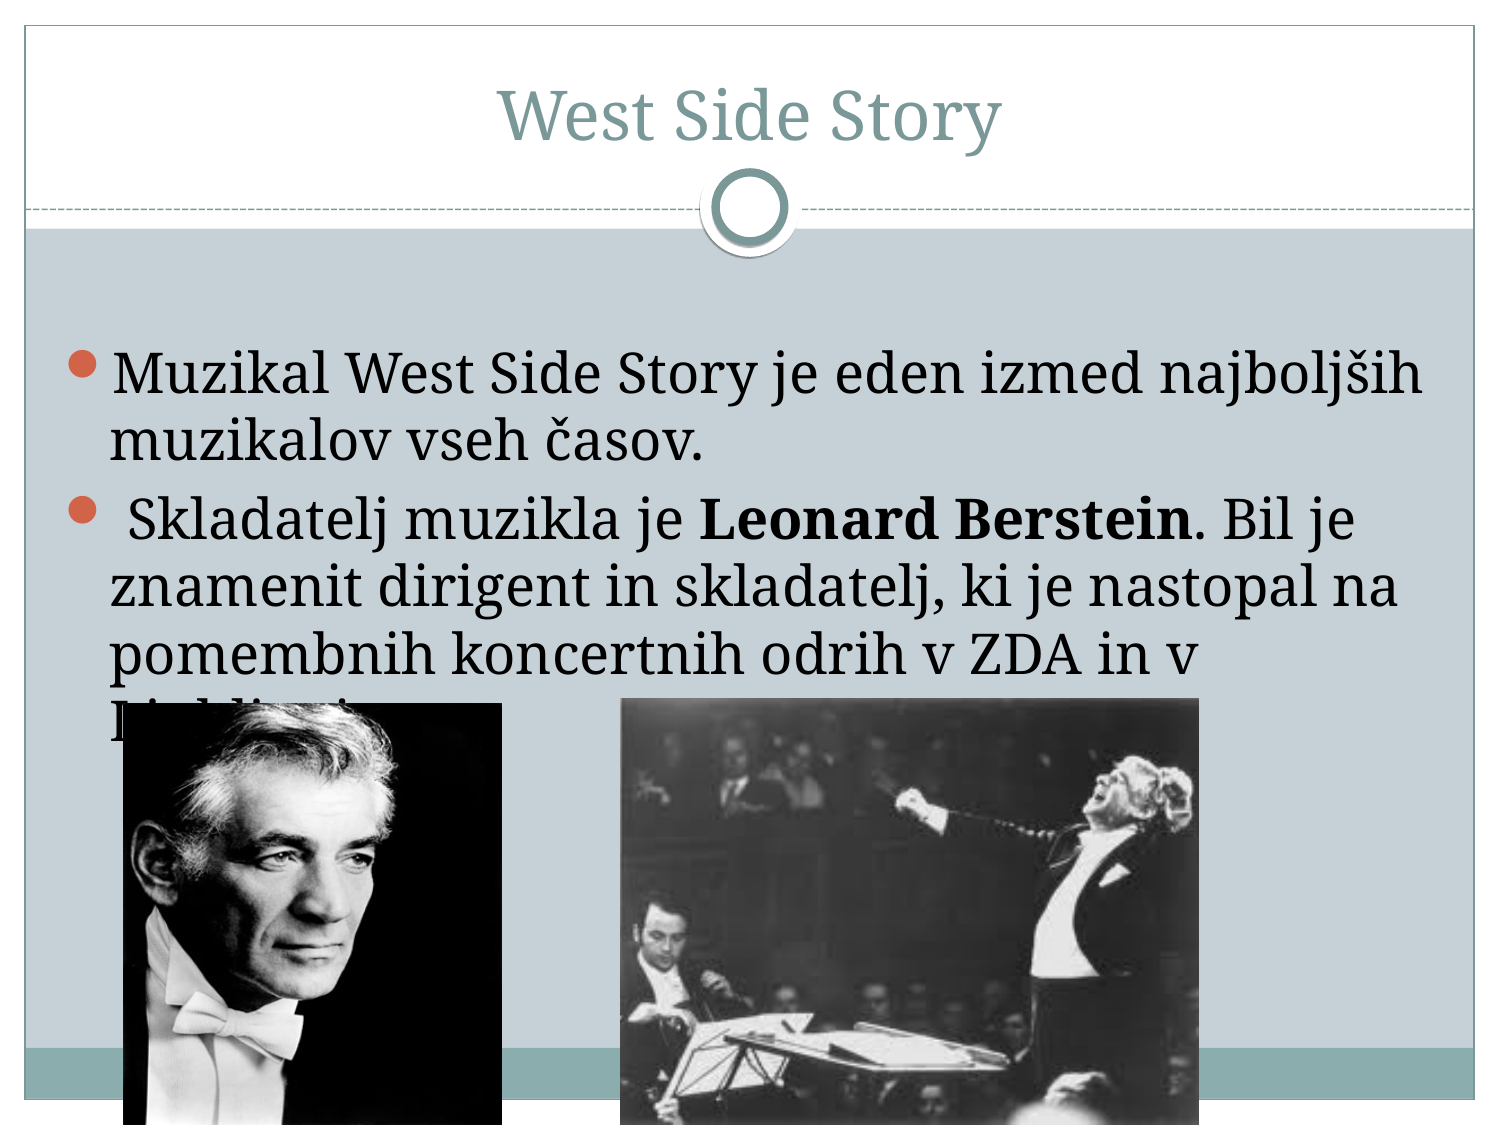

# West Side Story
Muzikal West Side Story je eden izmed najboljših muzikalov vseh časov.
 Skladatelj muzikla je Leonard Berstein. Bil je znamenit dirigent in skladatelj, ki je nastopal na pomembnih koncertnih odrih v ZDA in v Ljubljani.